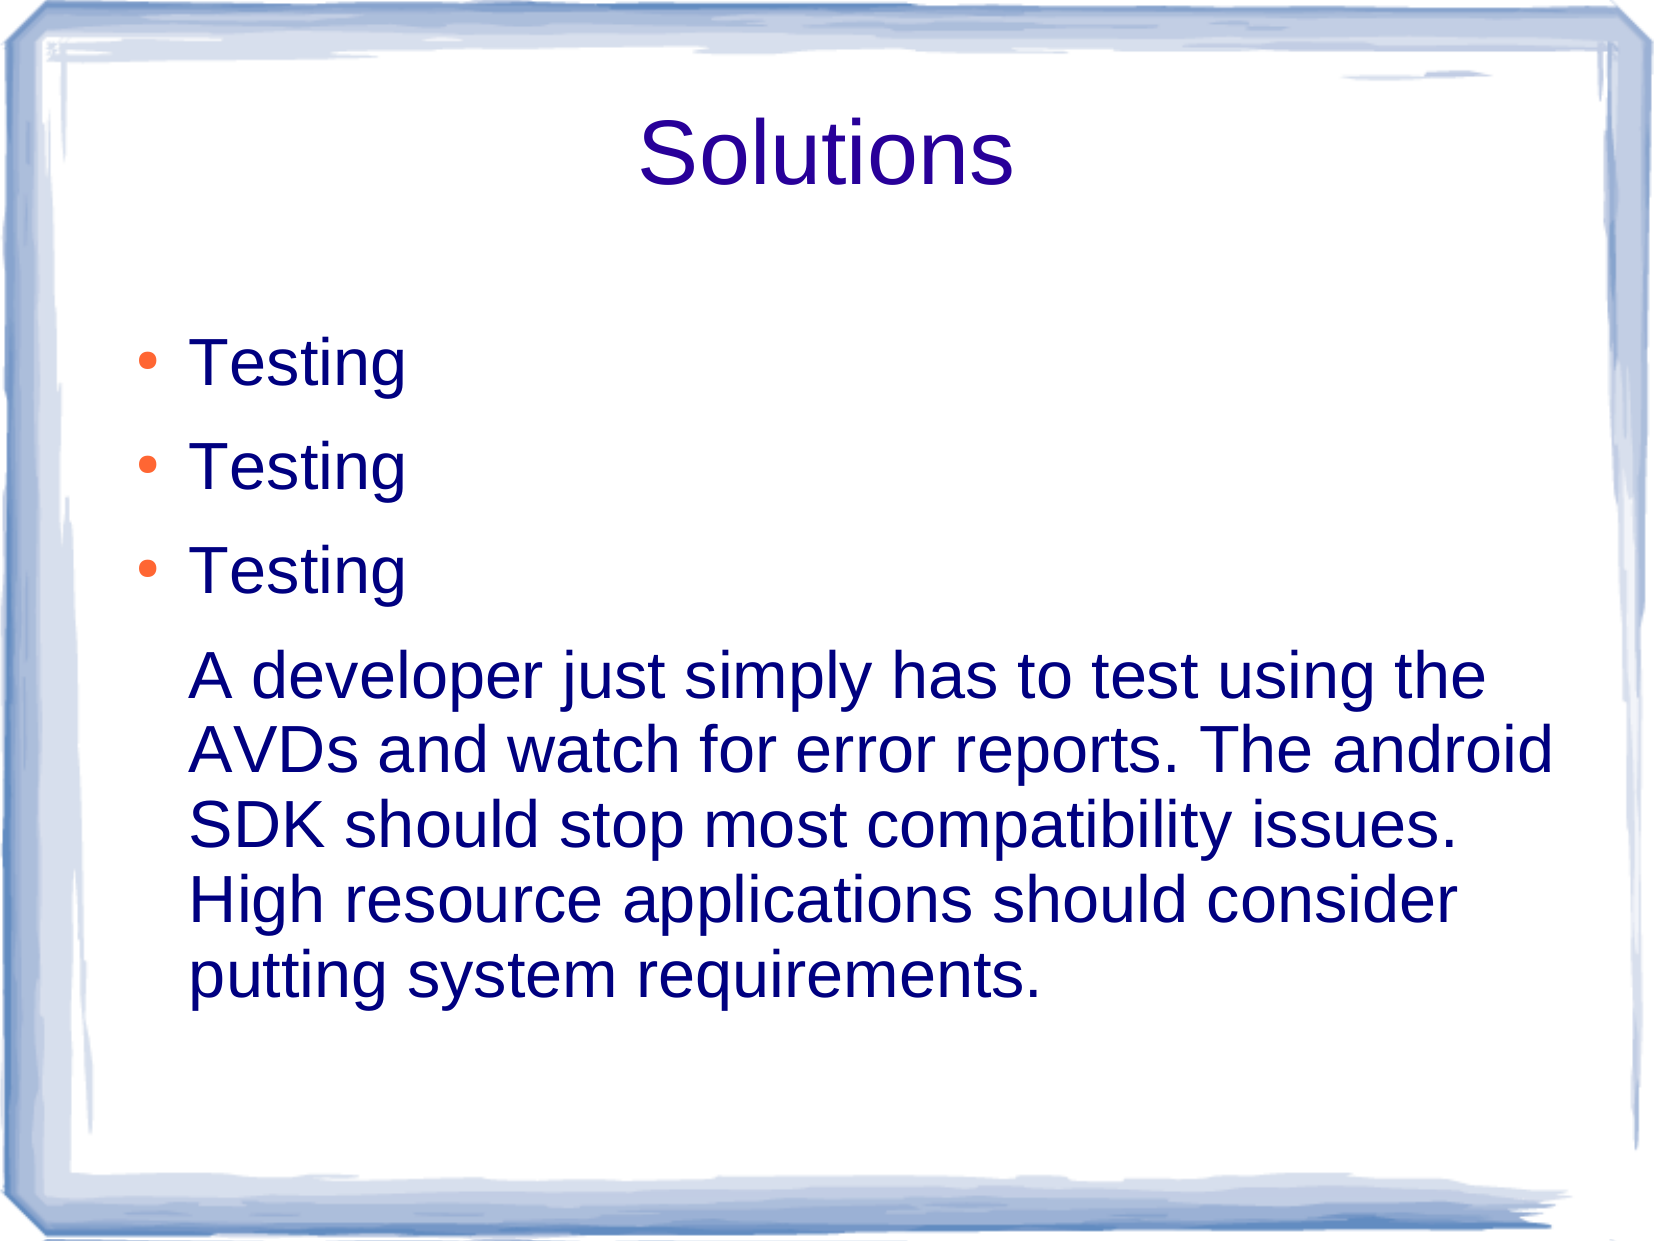

# Solutions
Testing
Testing
Testing
A developer just simply has to test using the AVDs and watch for error reports. The android SDK should stop most compatibility issues. High resource applications should consider putting system requirements.